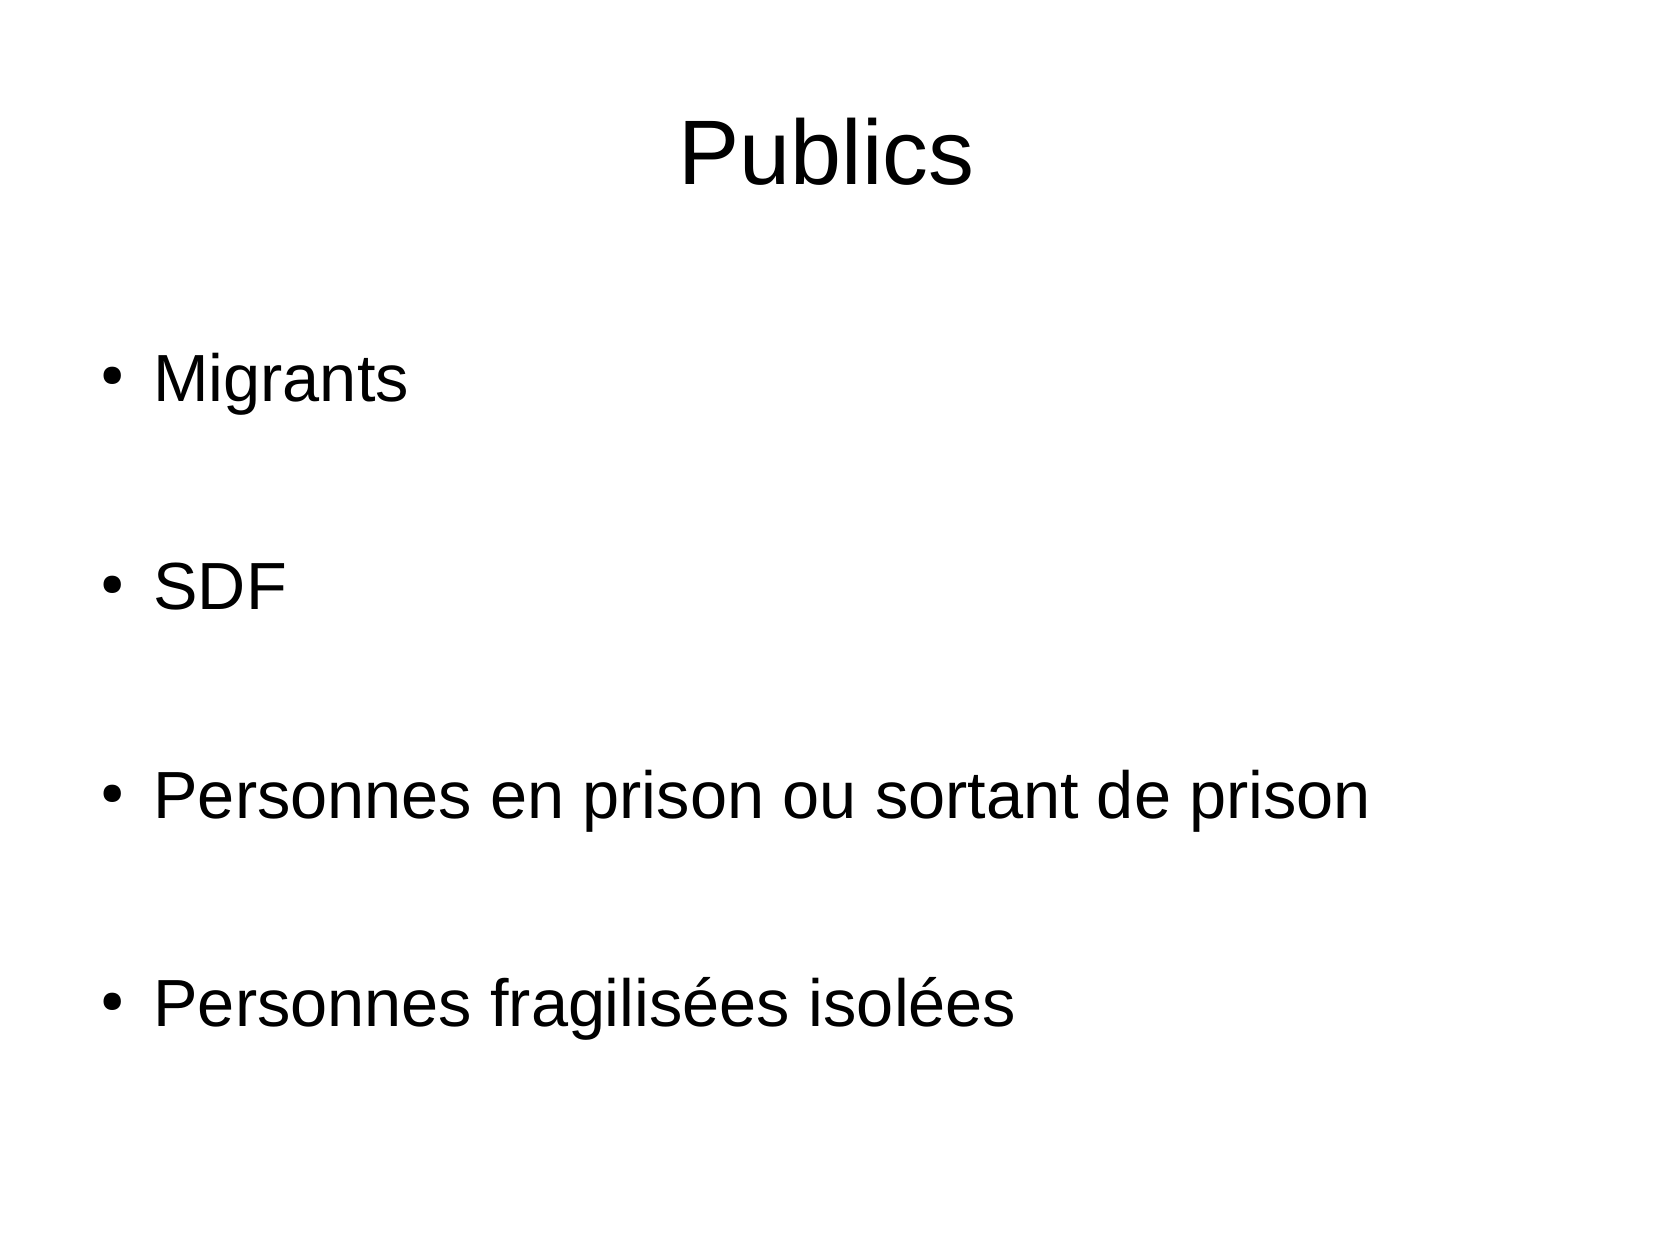

# Publics
Migrants
SDF
Personnes en prison ou sortant de prison
Personnes fragilisées isolées